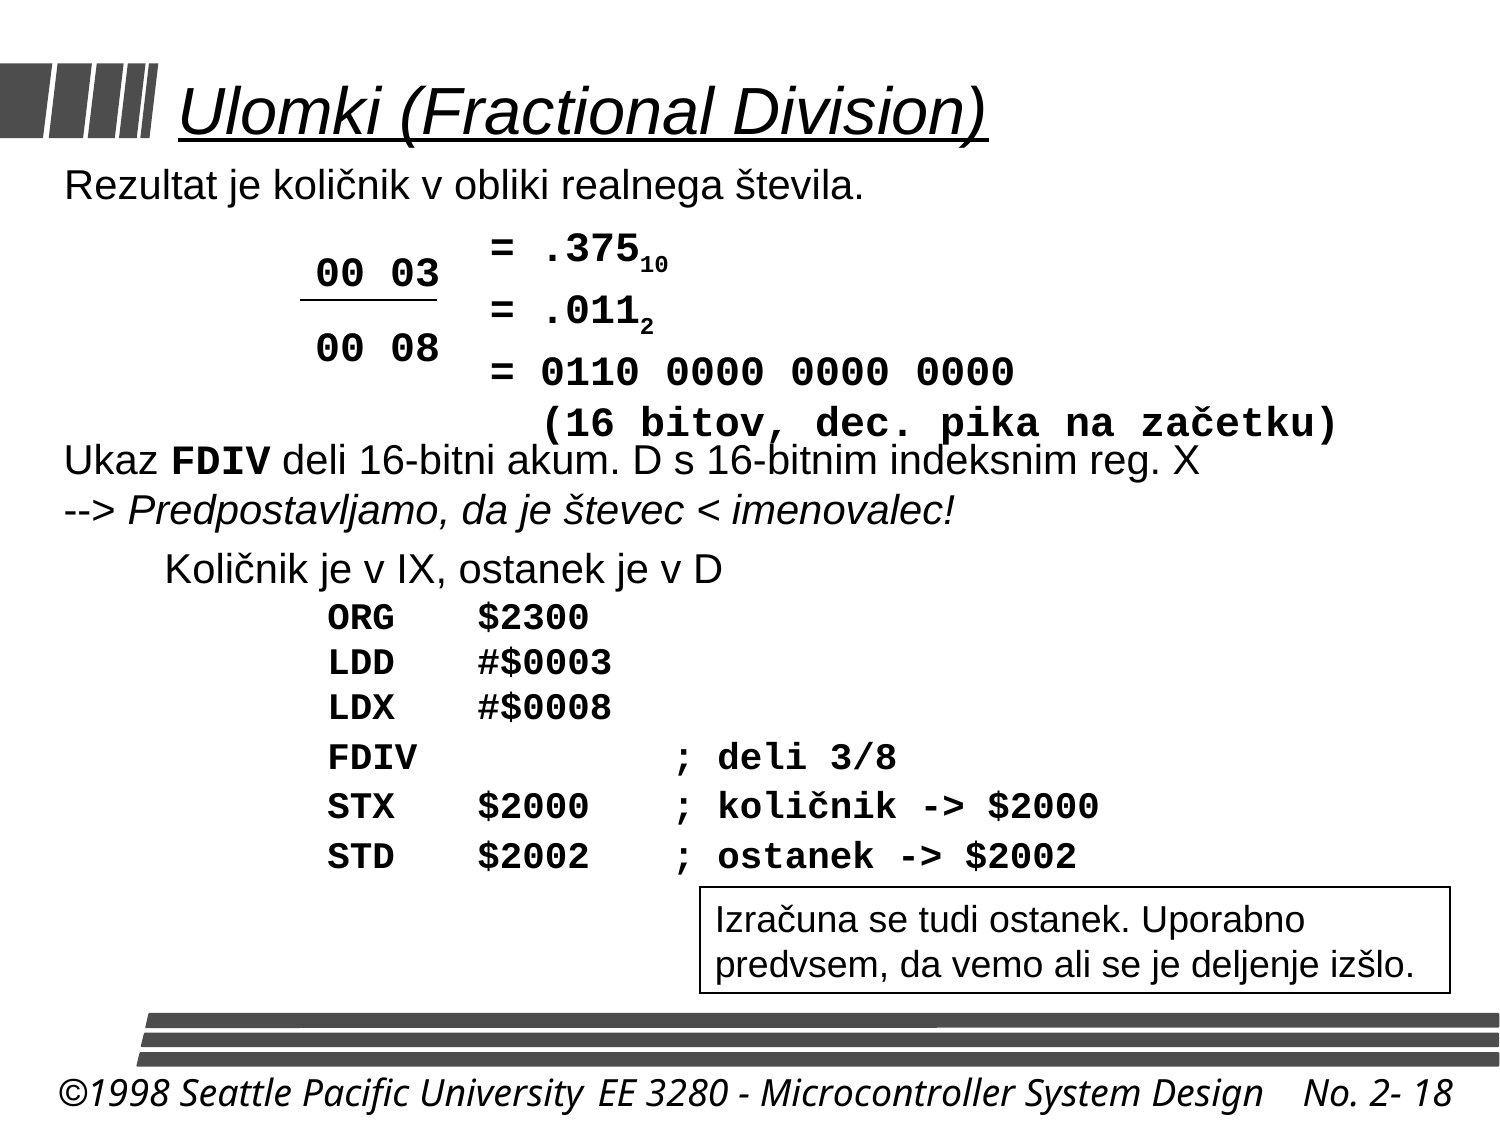

# Ulomki (Fractional Division)
Rezultat je količnik v obliki realnega števila.
= .37510
= .0112
= 0110 0000 0000 0000
 (16 bitov, dec. pika na začetku)
00 03
00 08
Ukaz FDIV deli 16-bitni akum. D s 16-bitnim indeksnim reg. X
--> Predpostavljamo, da je števec < imenovalec!
Količnik je v IX, ostanek je v D
	ORG	$2300
	LDD	#$0003
	LDX	#$0008
	FDIV		 ; deli 3/8
	STX	$2000	 ; količnik -> $2000
	STD	$2002	 ; ostanek -> $2002
Izračuna se tudi ostanek. Uporabno predvsem, da vemo ali se je deljenje izšlo.